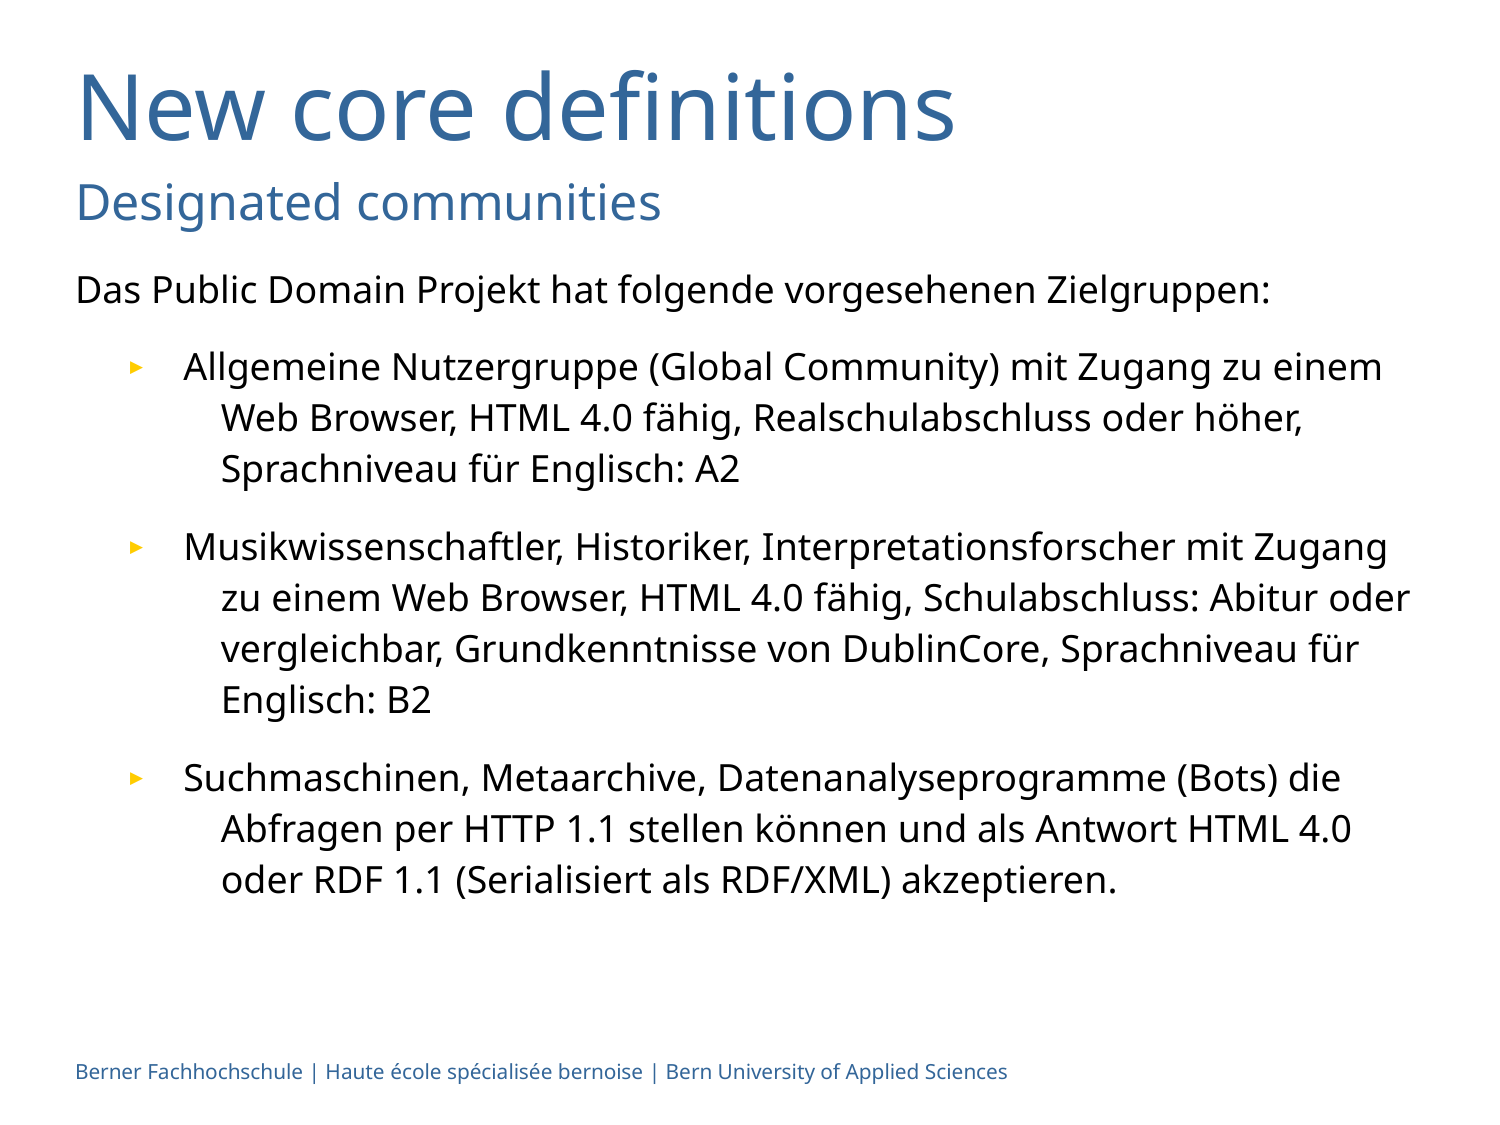

# New core definitions Designated communities
Das Public Domain Projekt hat folgende vorgesehenen Zielgruppen:
Allgemeine Nutzergruppe (Global Community) mit Zugang zu einem Web Browser, HTML 4.0 fähig, Realschulabschluss oder höher, Sprachniveau für Englisch: A2
Musikwissenschaftler, Historiker, Interpretationsforscher mit Zugang zu einem Web Browser, HTML 4.0 fähig, Schulabschluss: Abitur oder vergleichbar, Grundkenntnisse von DublinCore, Sprachniveau für Englisch: B2
Suchmaschinen, Metaarchive, Datenanalyseprogramme (Bots) die Abfragen per HTTP 1.1 stellen können und als Antwort HTML 4.0 oder RDF 1.1 (Serialisiert als RDF/XML) akzeptieren.